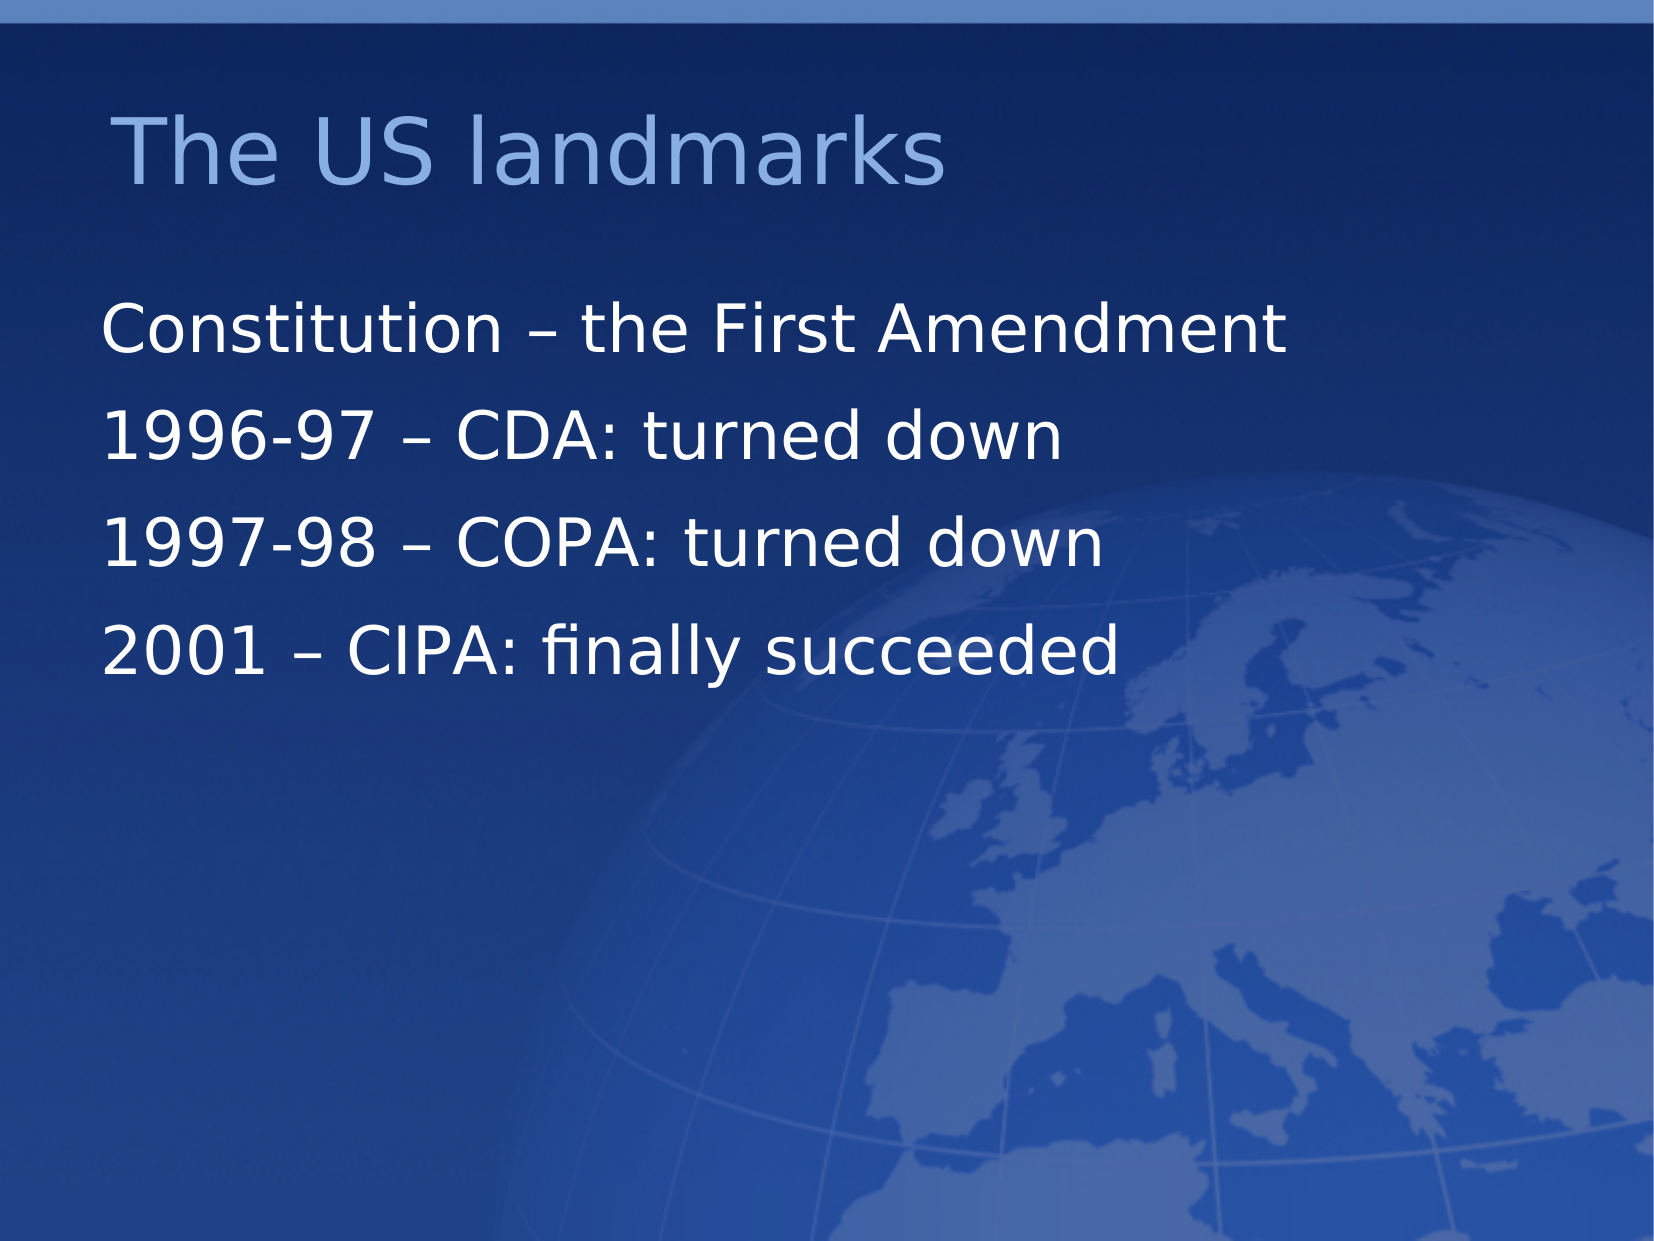

# The US landmarks
Constitution – the First Amendment
1996-97 – CDA: turned down
1997-98 – COPA: turned down
2001 – CIPA: finally succeeded